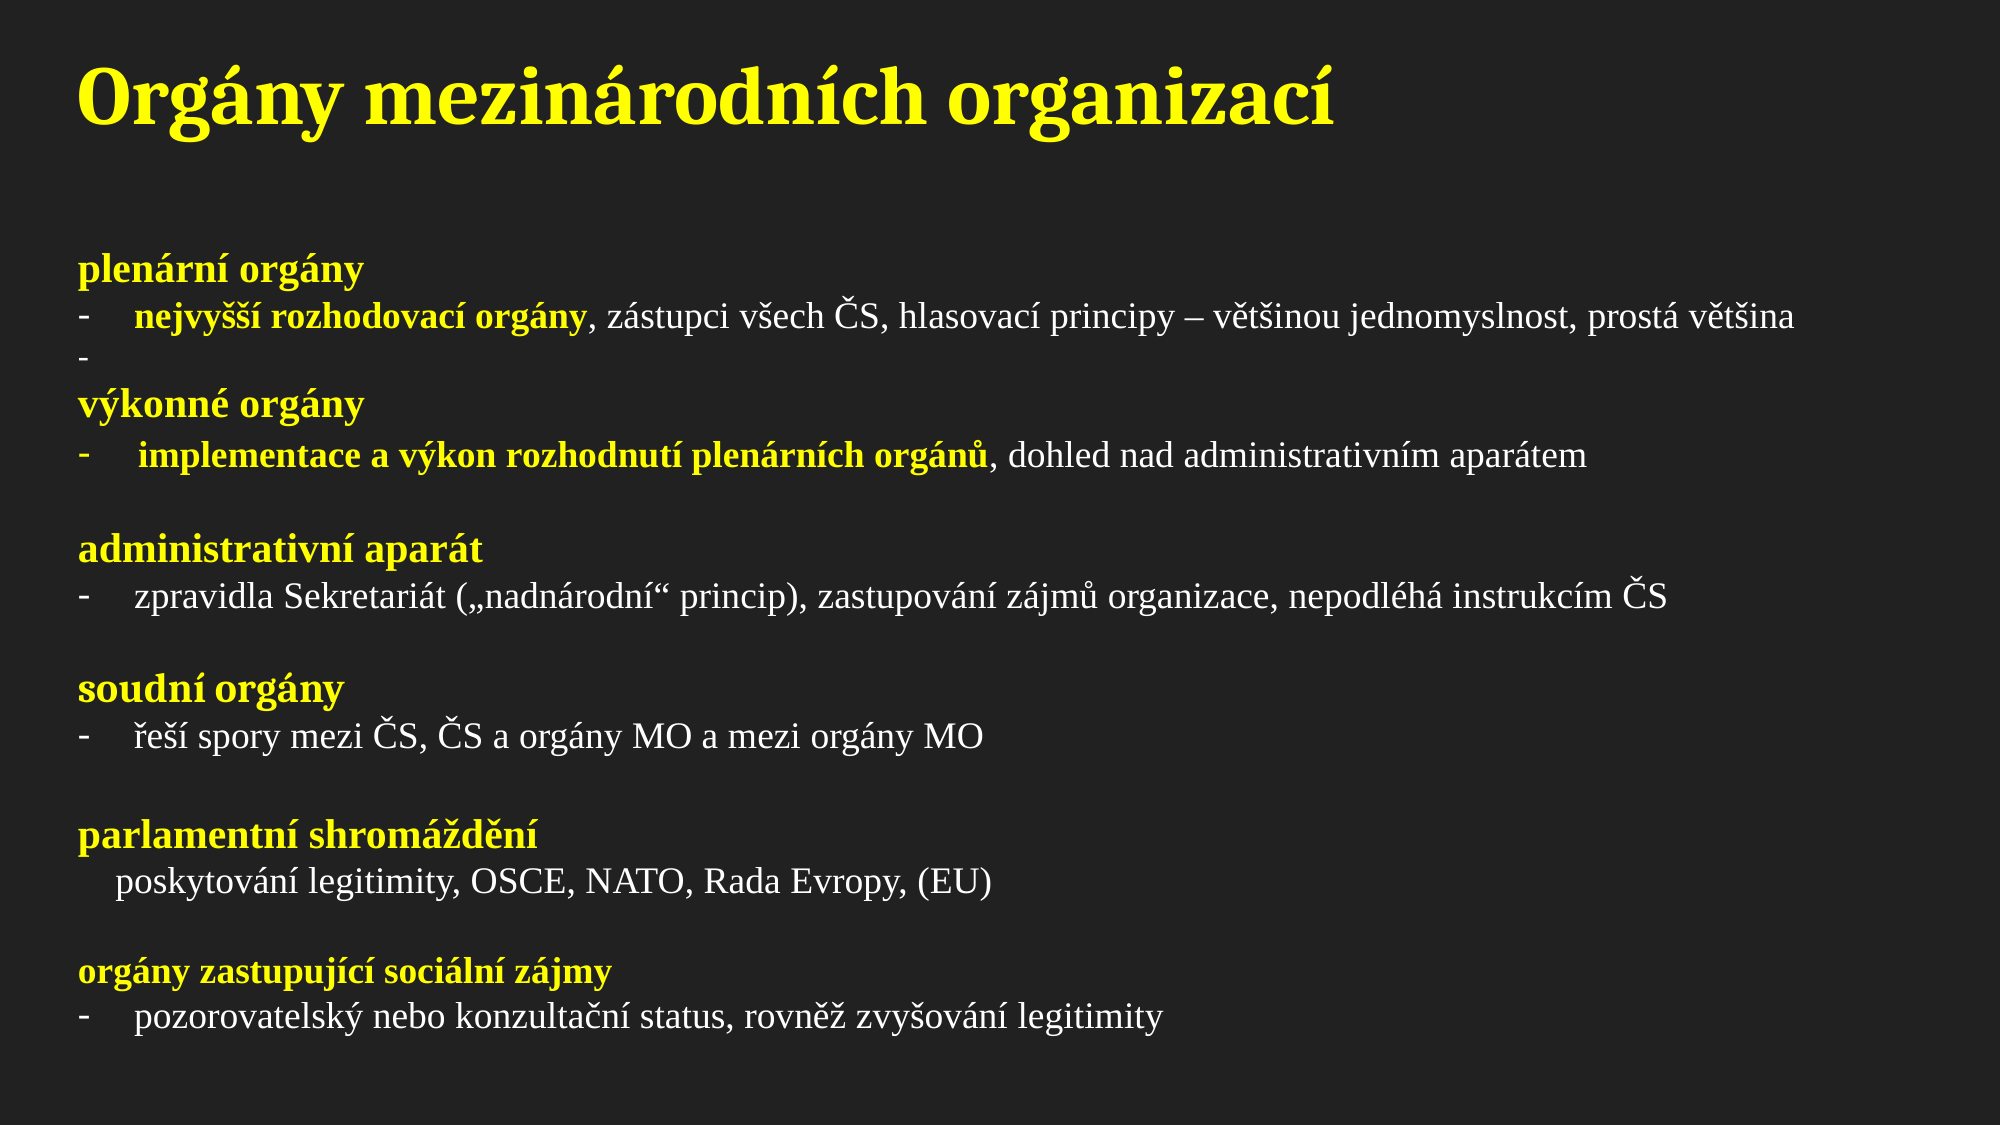

Orgány mezinárodních organizací
plenární orgány
nejvyšší rozhodovací orgány, zástupci všech ČS, hlasovací principy – většinou jednomyslnost, prostá většina
výkonné orgány
- implementace a výkon rozhodnutí plenárních orgánů, dohled nad administrativním aparátem
administrativní aparát
zpravidla Sekretariát („nadnárodní“ princip), zastupování zájmů organizace, nepodléhá instrukcím ČS
soudní orgány
řeší spory mezi ČS, ČS a orgány MO a mezi orgány MO
parlamentní shromáždění
poskytování legitimity, OSCE, NATO, Rada Evropy, (EU)
orgány zastupující sociální zájmy
pozorovatelský nebo konzultační status, rovněž zvyšování legitimity